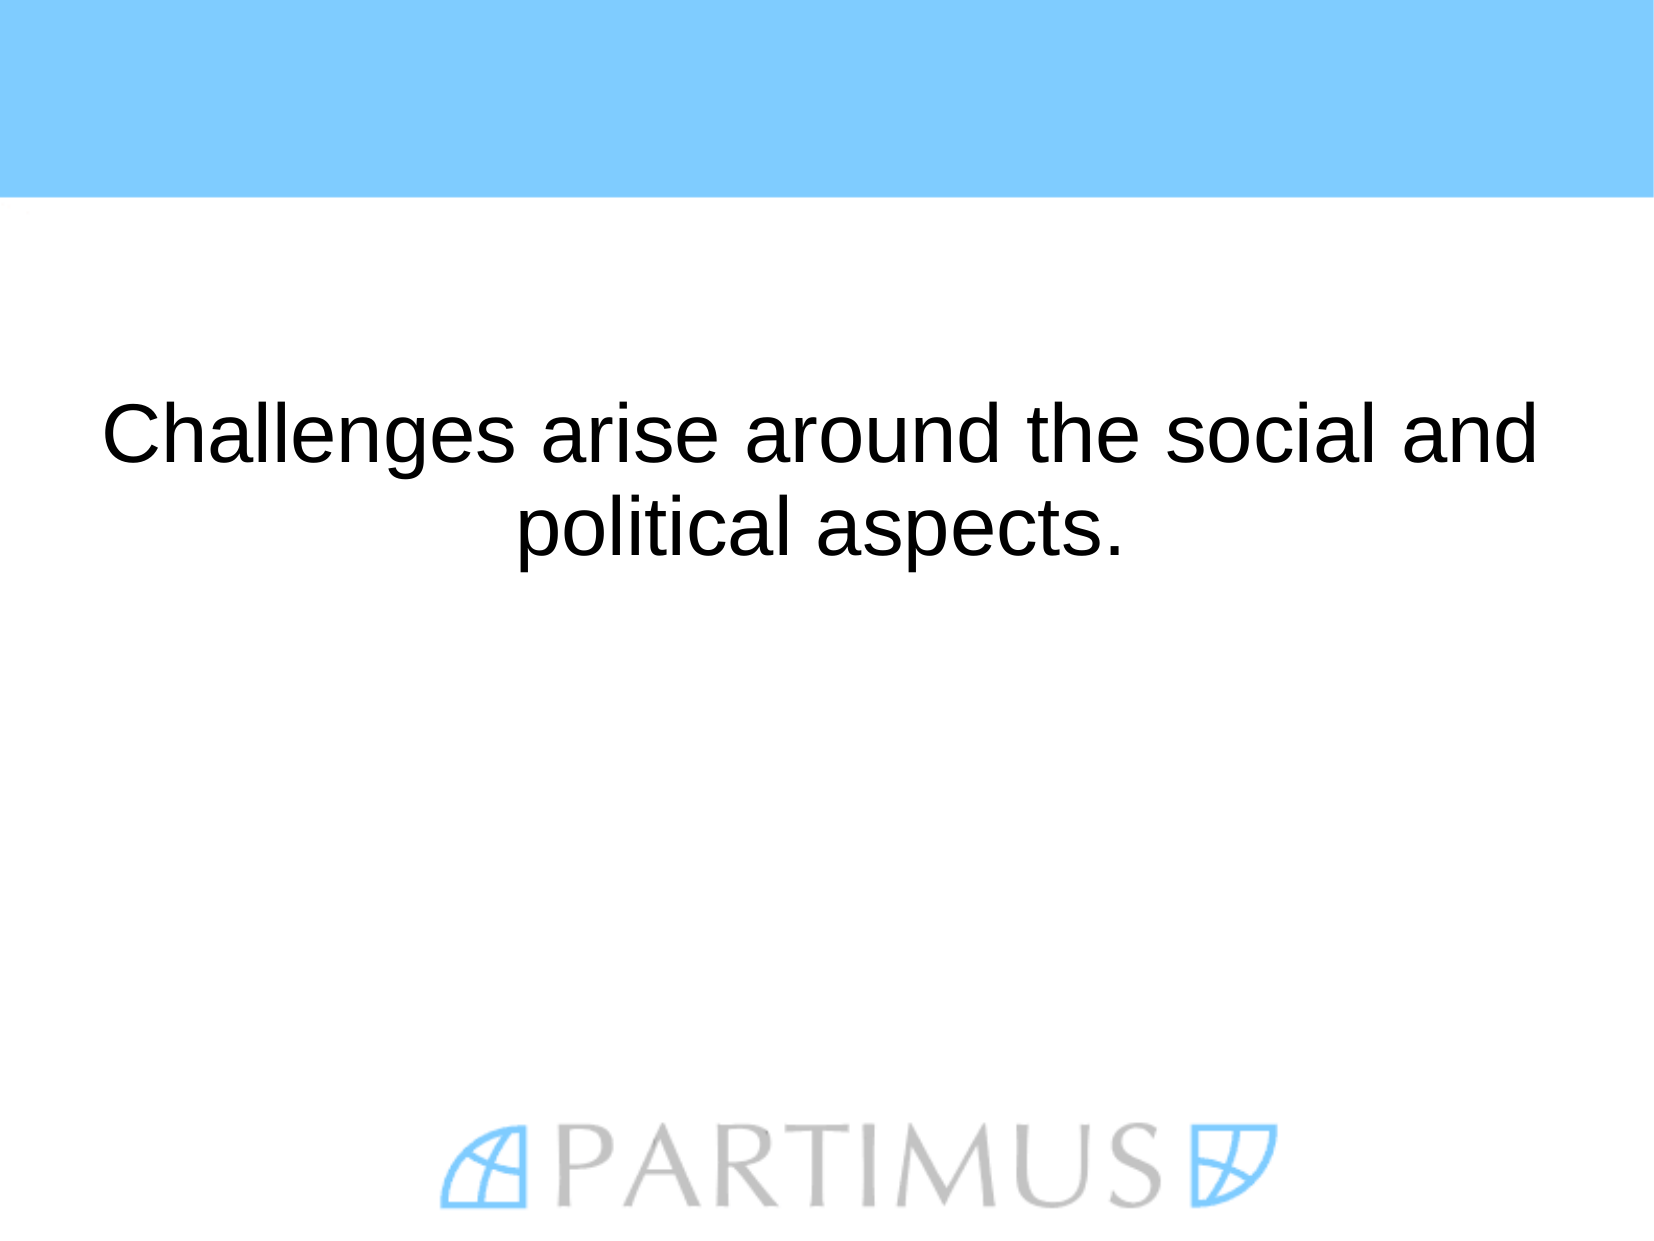

# Challenges arise around the social and political aspects.